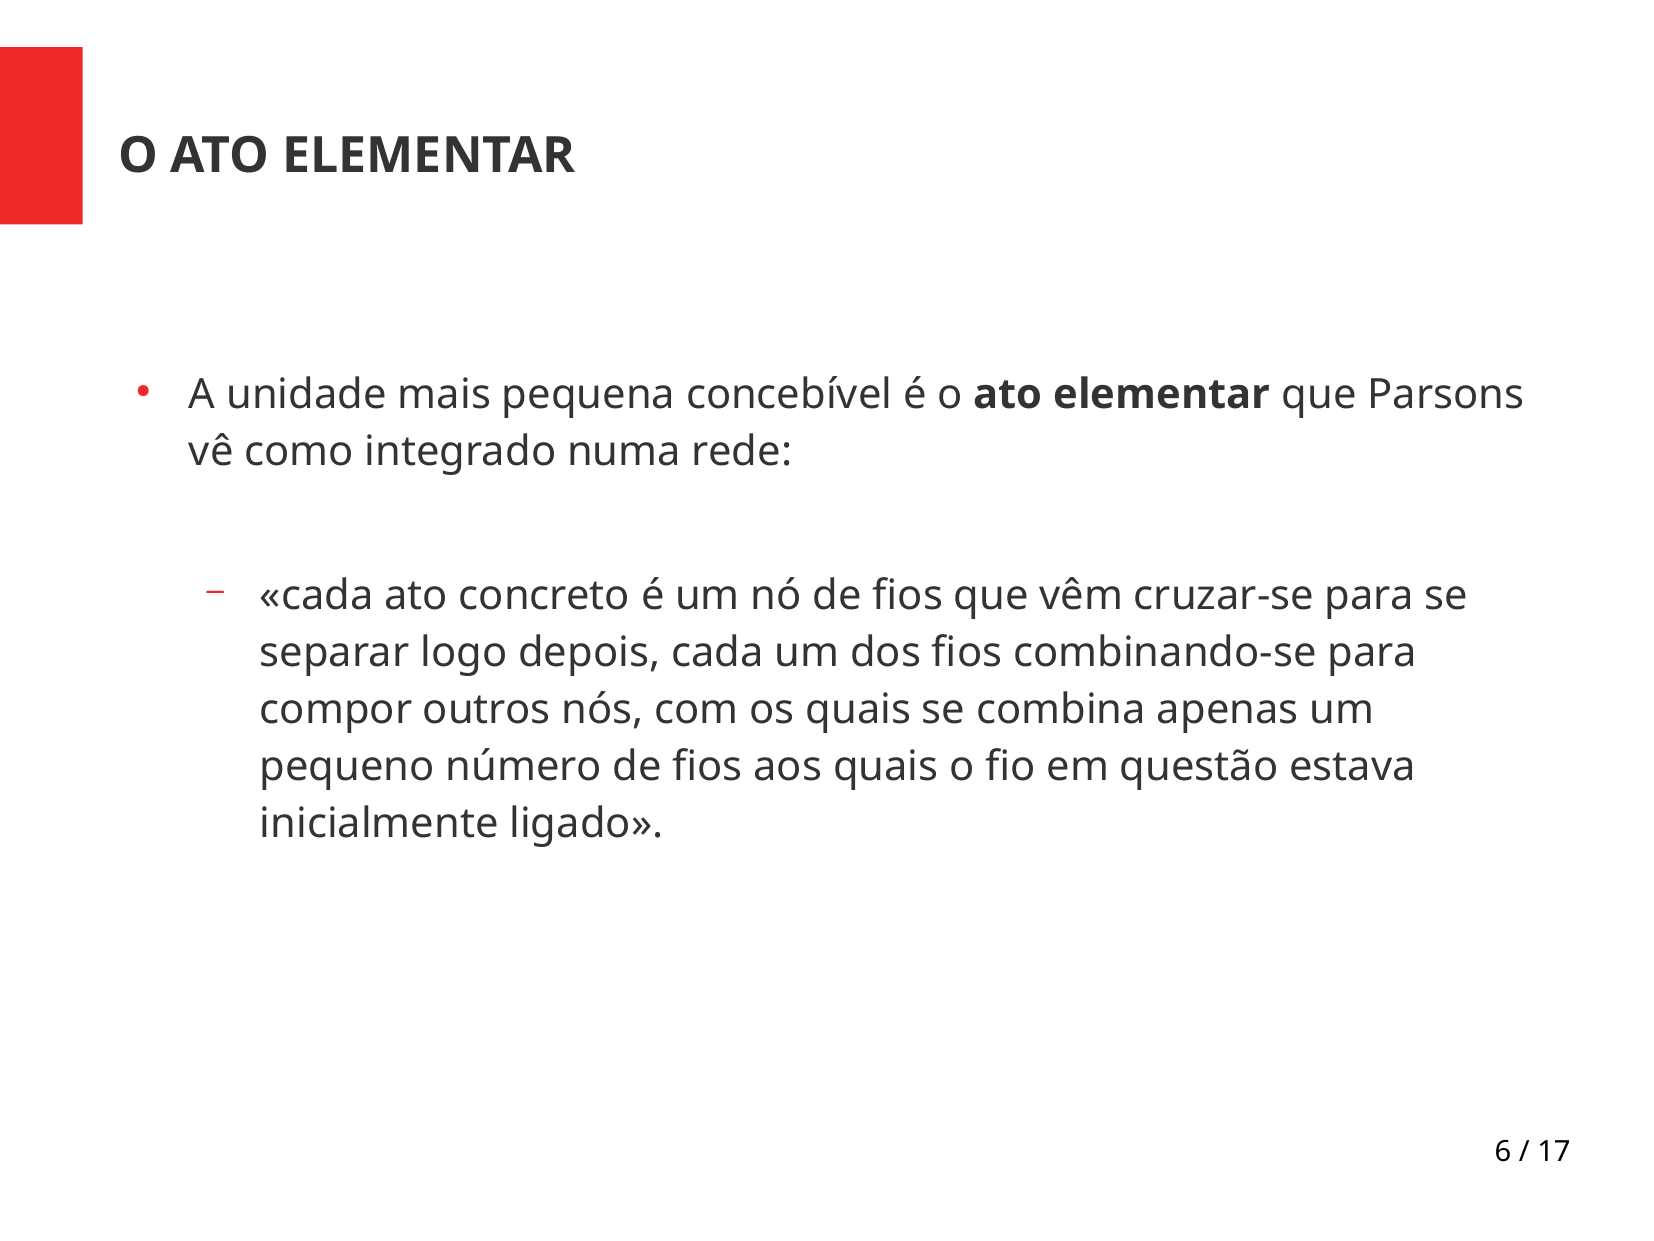

# O ATO ELEMENTAR
A unidade mais pequena concebível é o ato elementar que Parsons vê como integrado numa rede:
«cada ato concreto é um nó de fios que vêm cruzar-se para se separar logo depois, cada um dos fios combinando-se para compor outros nós, com os quais se combina apenas um pequeno número de fios aos quais o fio em questão estava inicialmente ligado».
6